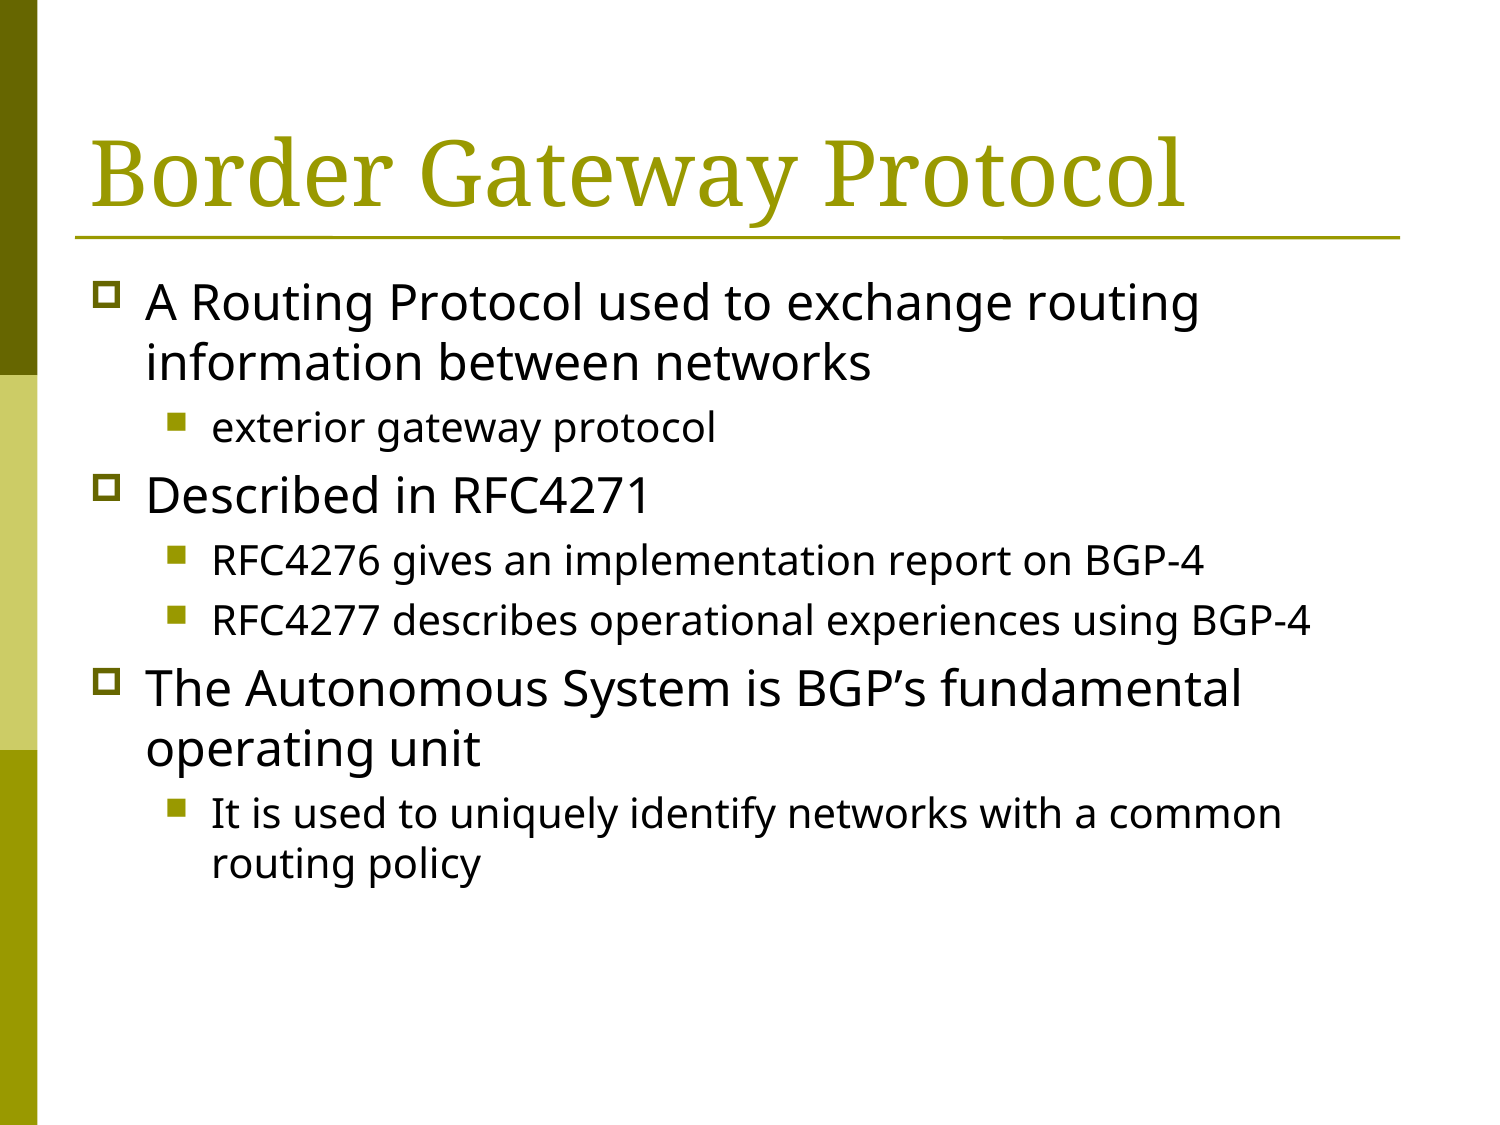

# Border Gateway Protocol
A Routing Protocol used to exchange routing information between networks
exterior gateway protocol
Described in RFC4271
RFC4276 gives an implementation report on BGP-4
RFC4277 describes operational experiences using BGP-4
The Autonomous System is BGP’s fundamental operating unit
It is used to uniquely identify networks with a common routing policy